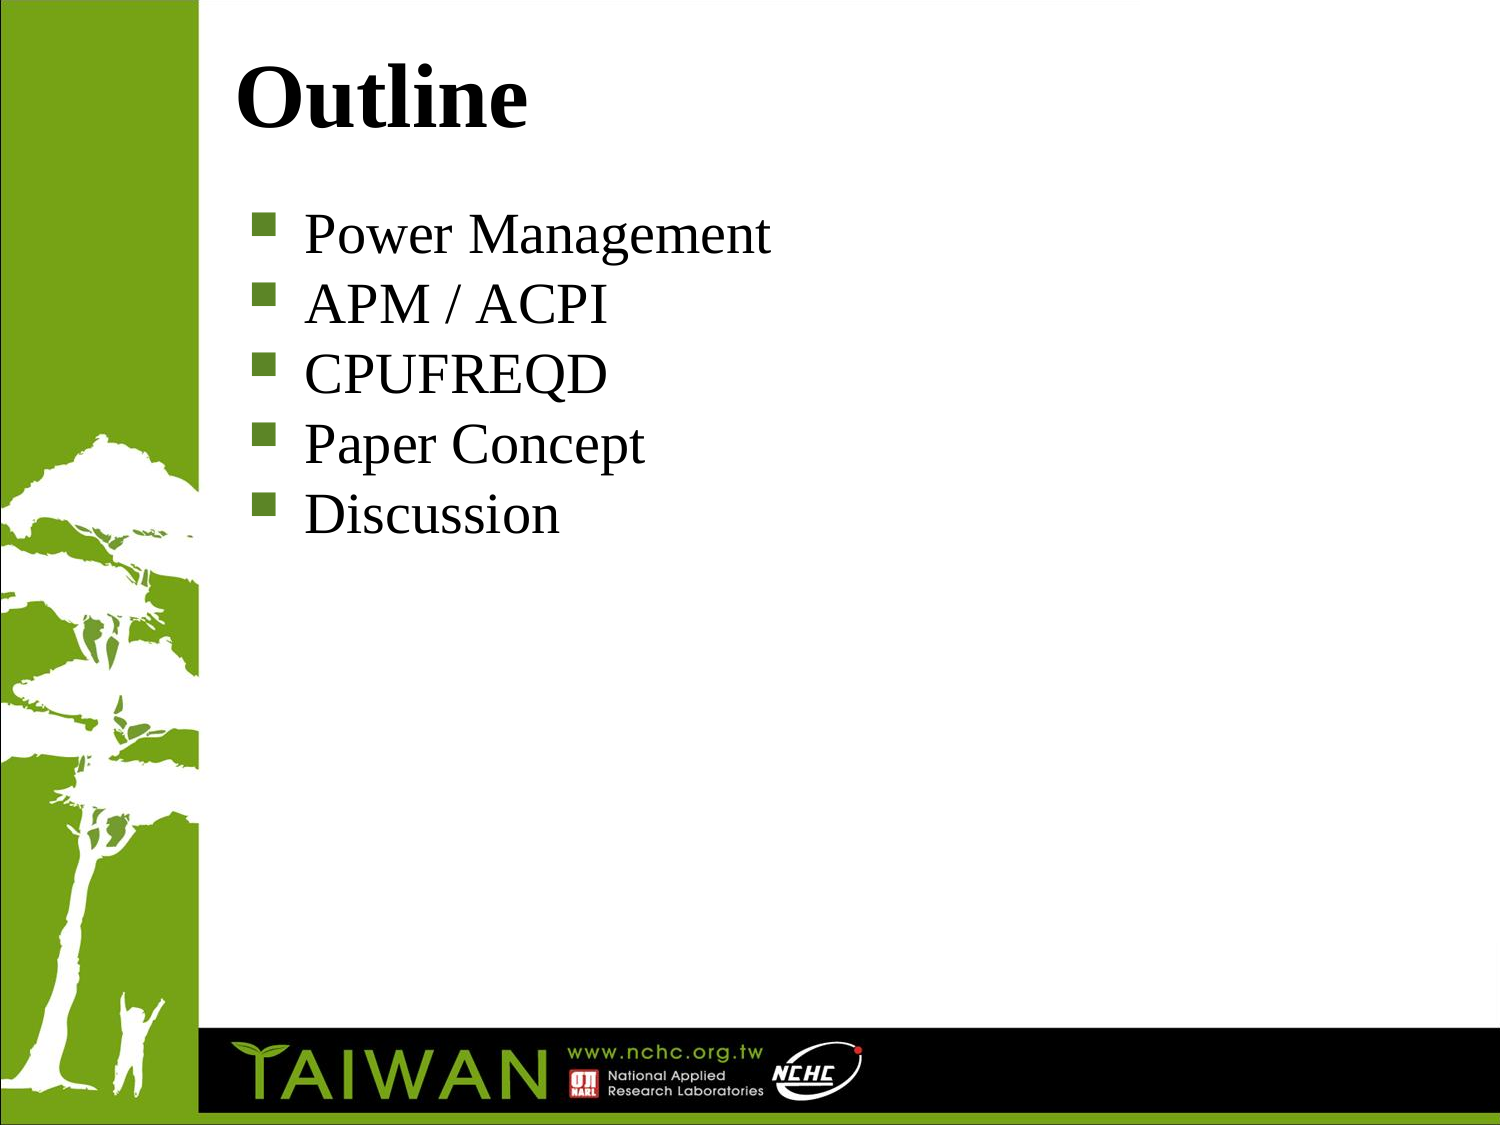

# Outline
Power Management
APM / ACPI
CPUFREQD
Paper Concept
Discussion